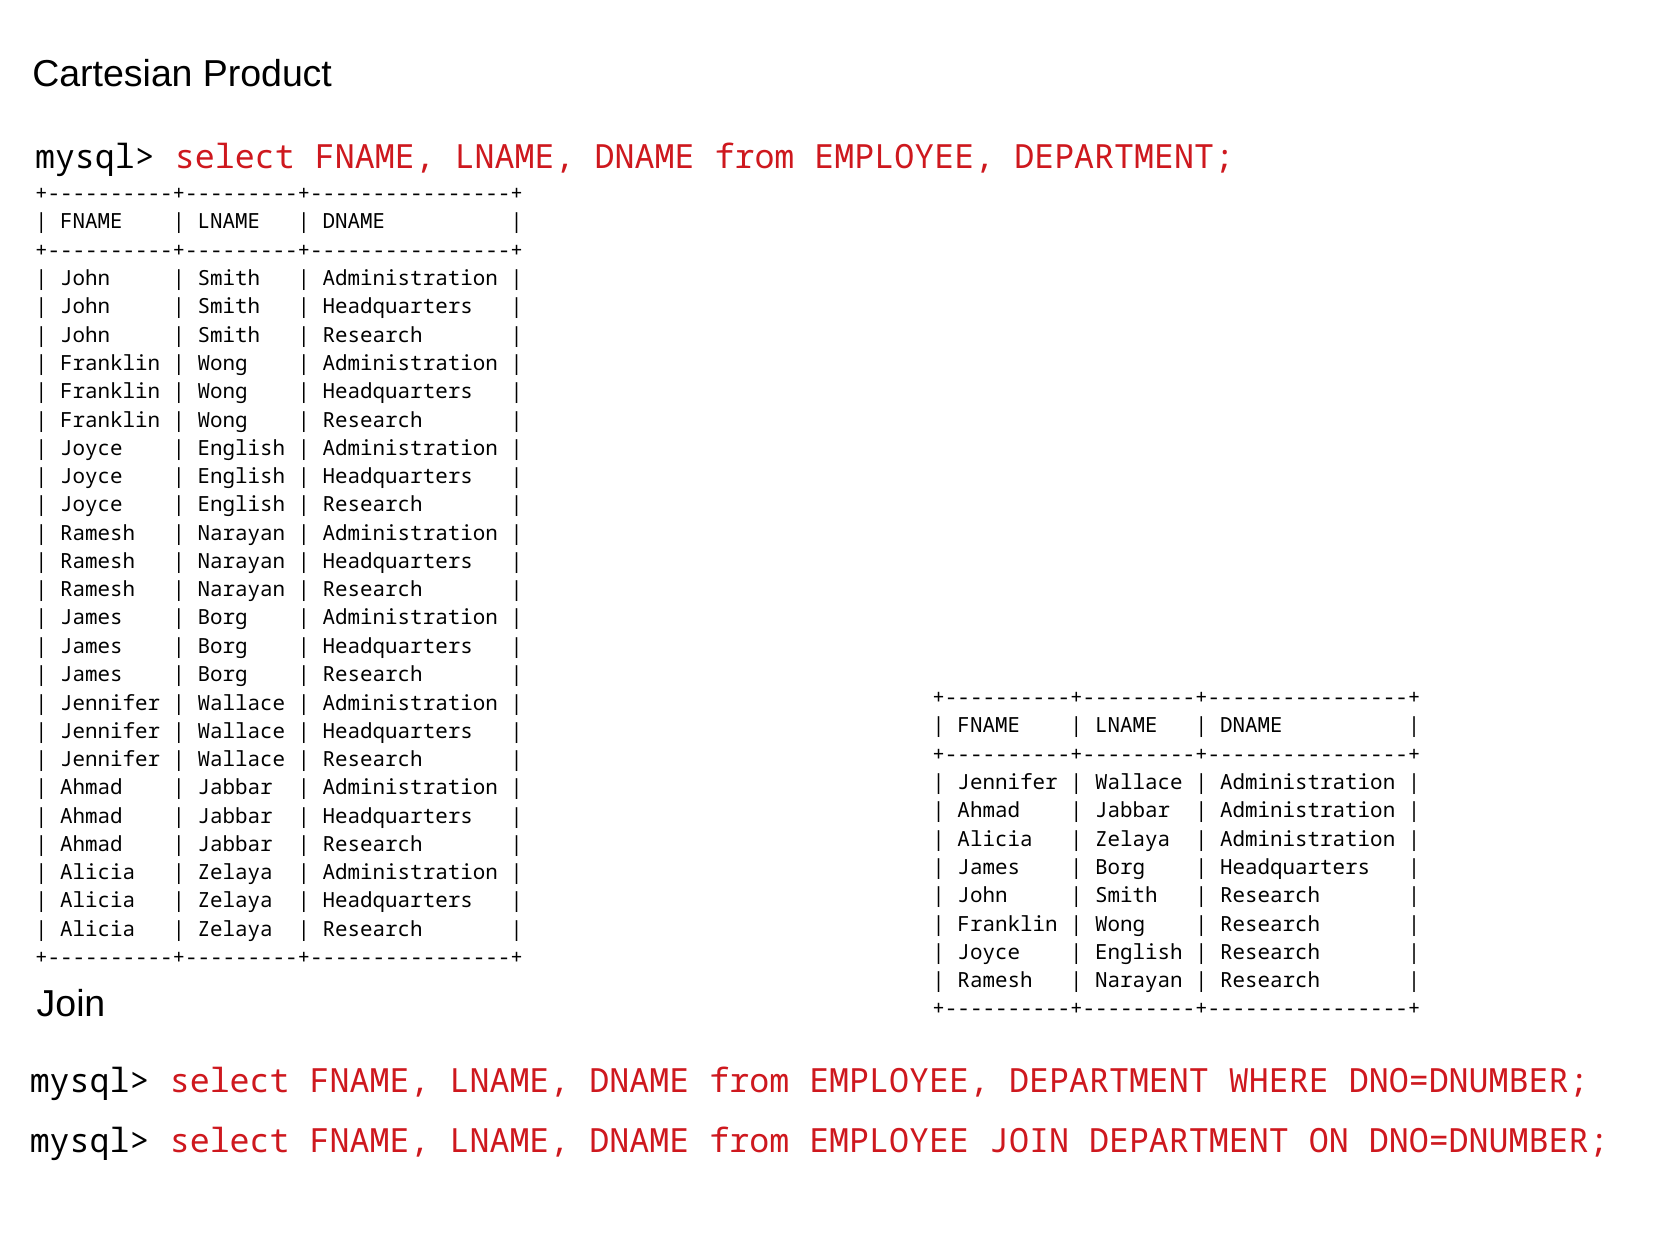

Cartesian Product
mysql> select FNAME, LNAME, DNAME from EMPLOYEE, DEPARTMENT;
+----------+---------+----------------+
| FNAME | LNAME | DNAME |
+----------+---------+----------------+
| John | Smith | Administration |
| John | Smith | Headquarters |
| John | Smith | Research |
| Franklin | Wong | Administration |
| Franklin | Wong | Headquarters |
| Franklin | Wong | Research |
| Joyce | English | Administration |
| Joyce | English | Headquarters |
| Joyce | English | Research |
| Ramesh | Narayan | Administration |
| Ramesh | Narayan | Headquarters |
| Ramesh | Narayan | Research |
| James | Borg | Administration |
| James | Borg | Headquarters |
| James | Borg | Research |
| Jennifer | Wallace | Administration |
| Jennifer | Wallace | Headquarters |
| Jennifer | Wallace | Research |
| Ahmad | Jabbar | Administration |
| Ahmad | Jabbar | Headquarters |
| Ahmad | Jabbar | Research |
| Alicia | Zelaya | Administration |
| Alicia | Zelaya | Headquarters |
| Alicia | Zelaya | Research |
+----------+---------+----------------+
+----------+---------+----------------+
| FNAME | LNAME | DNAME |
+----------+---------+----------------+
| Jennifer | Wallace | Administration |
| Ahmad | Jabbar | Administration |
| Alicia | Zelaya | Administration |
| James | Borg | Headquarters |
| John | Smith | Research |
| Franklin | Wong | Research |
| Joyce | English | Research |
| Ramesh | Narayan | Research |
+----------+---------+----------------+
Join
mysql> select FNAME, LNAME, DNAME from EMPLOYEE, DEPARTMENT WHERE DNO=DNUMBER;
mysql> select FNAME, LNAME, DNAME from EMPLOYEE JOIN DEPARTMENT ON DNO=DNUMBER;